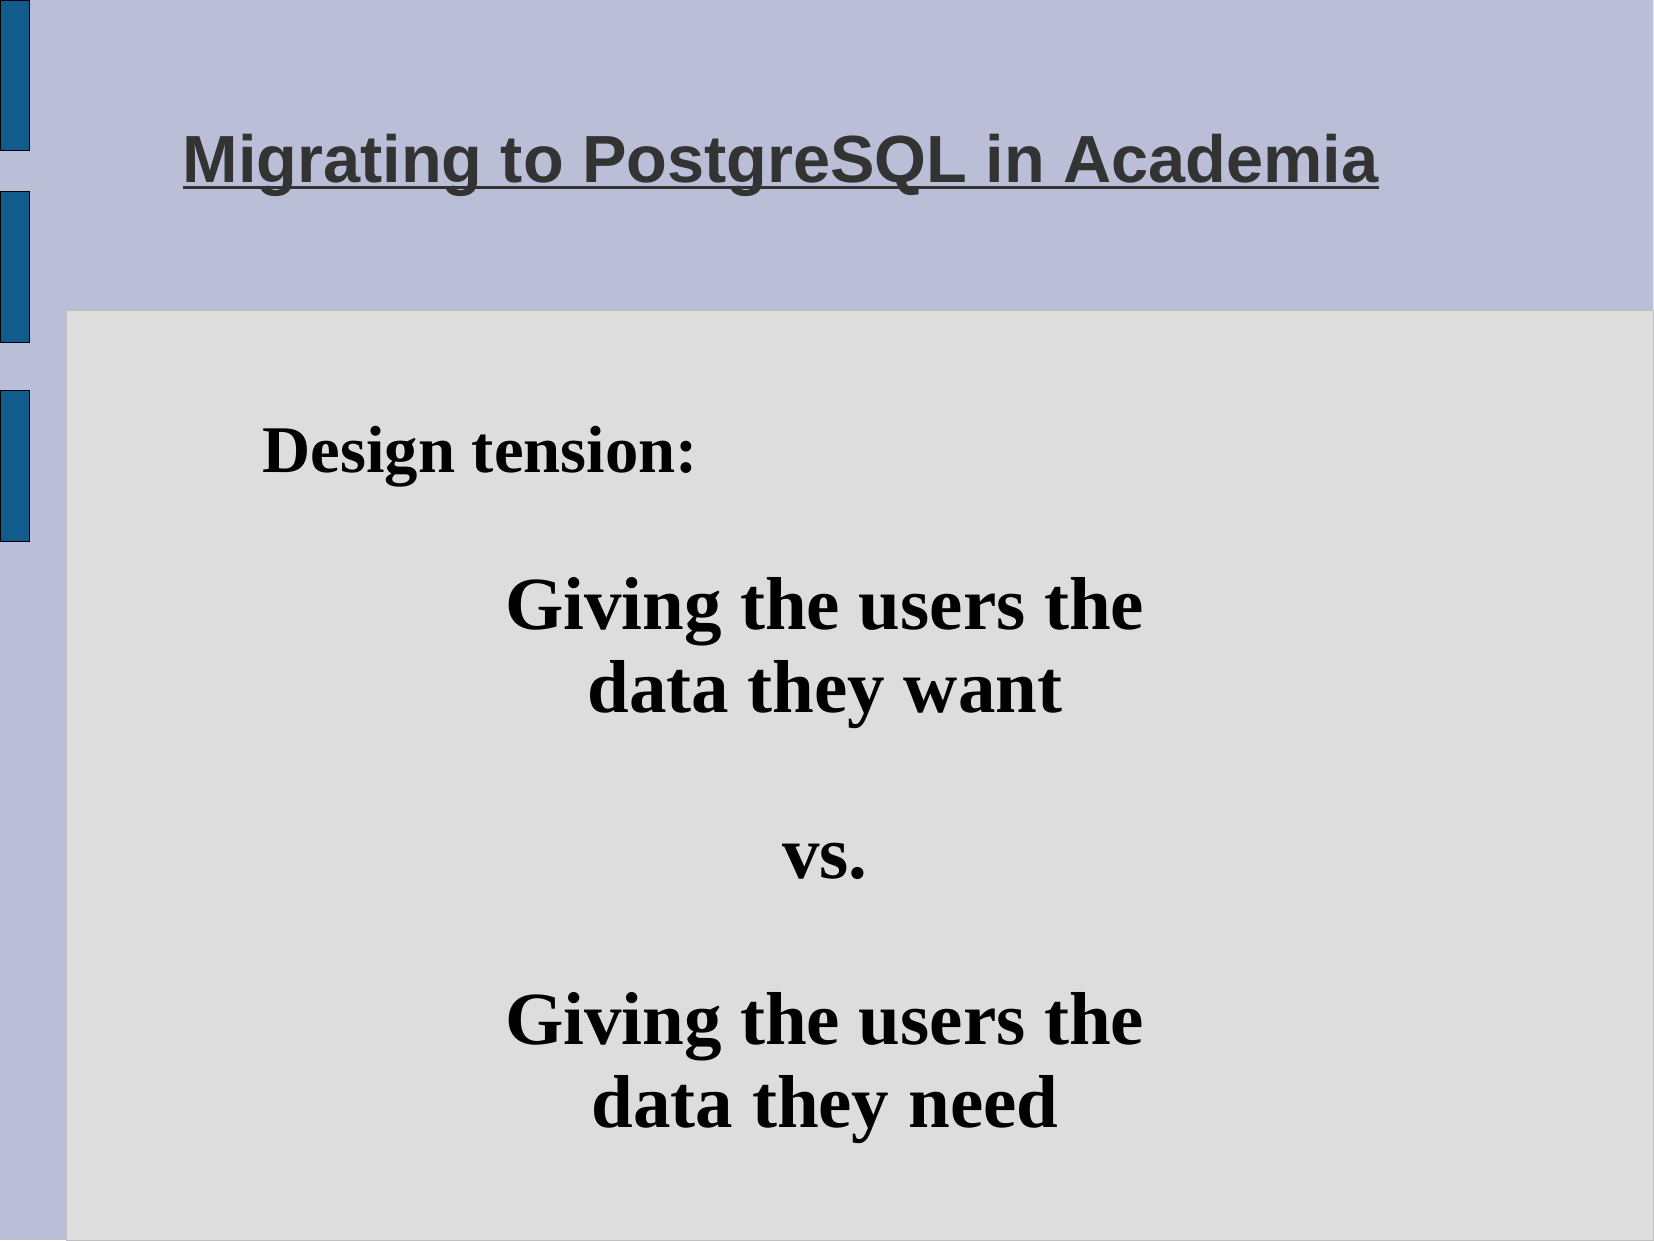

# Migrating to PostgreSQL in Academia
Design tension:
Giving the users the data they want
vs.
Giving the users the data they need